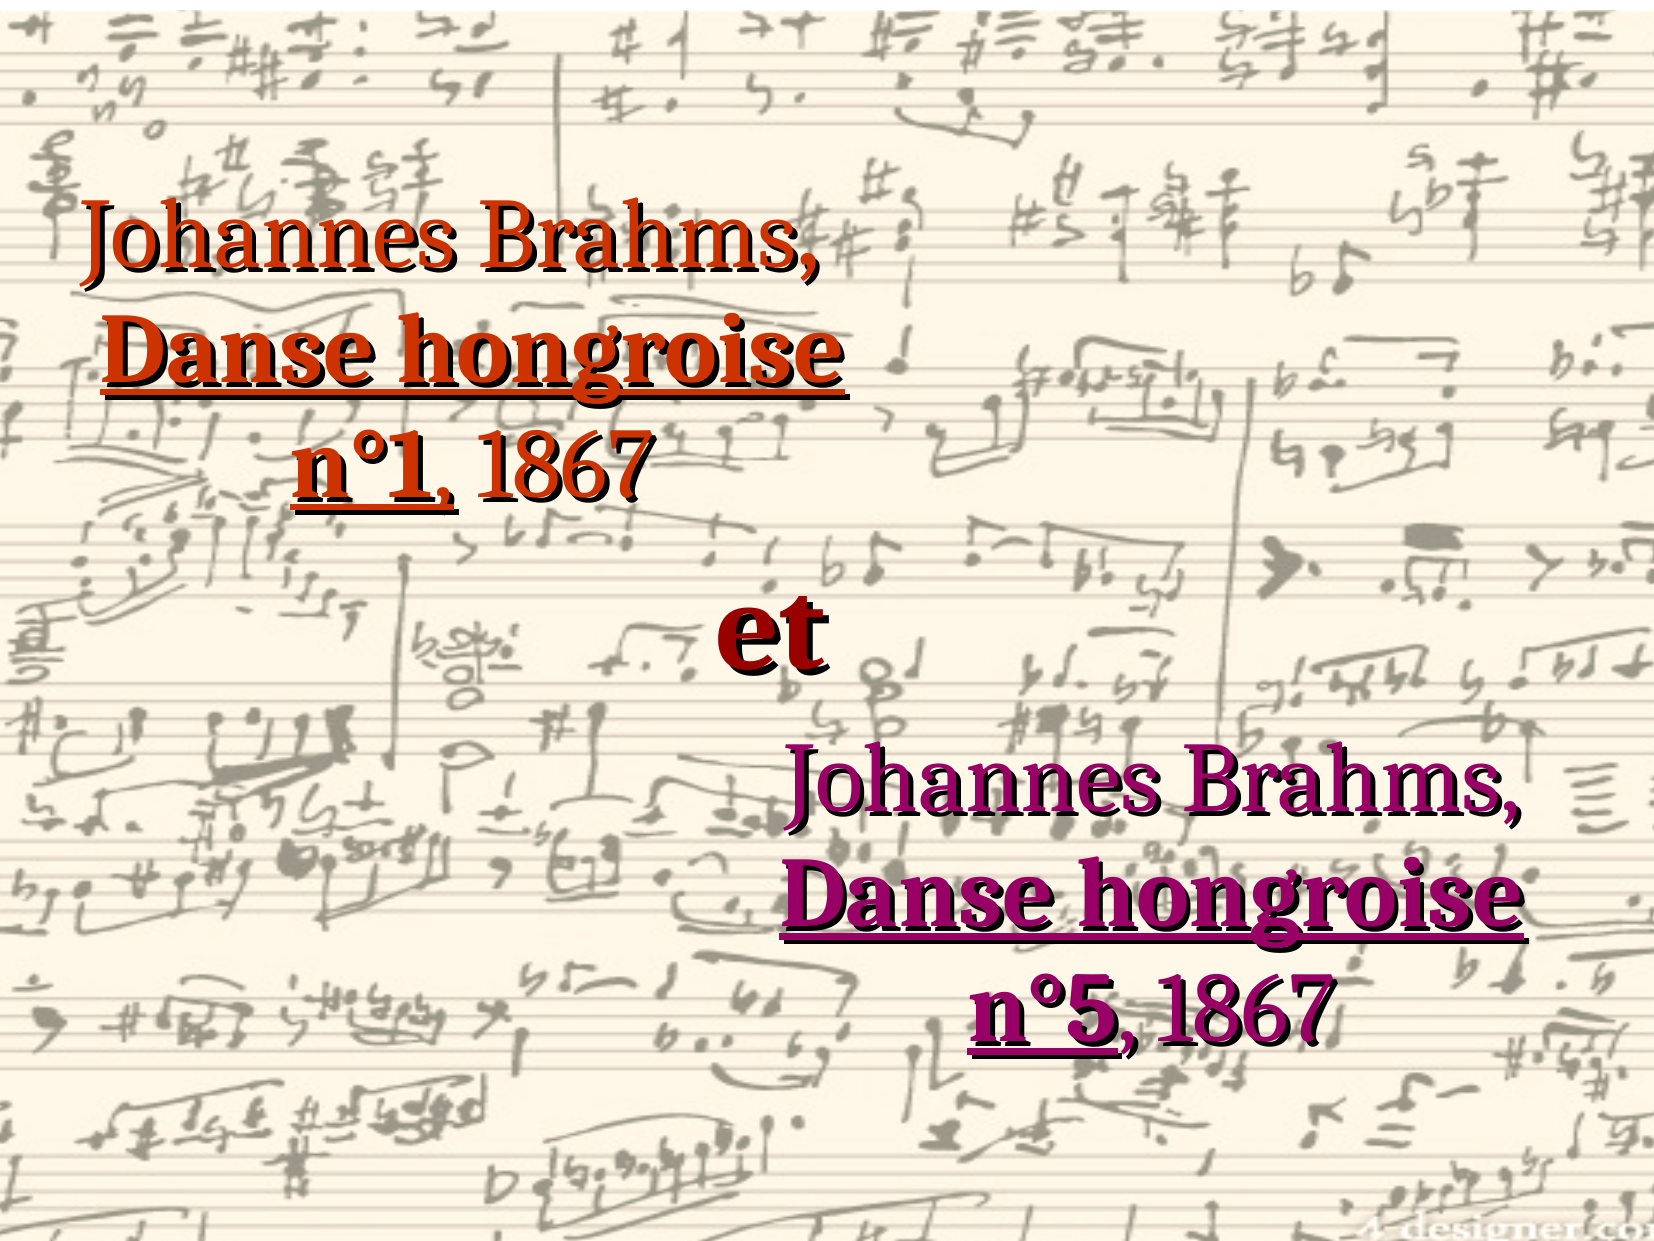

Johannes Brahms, Danse hongroise n°1, 1867
et
Johannes Brahms, Danse hongroise n°5, 1867